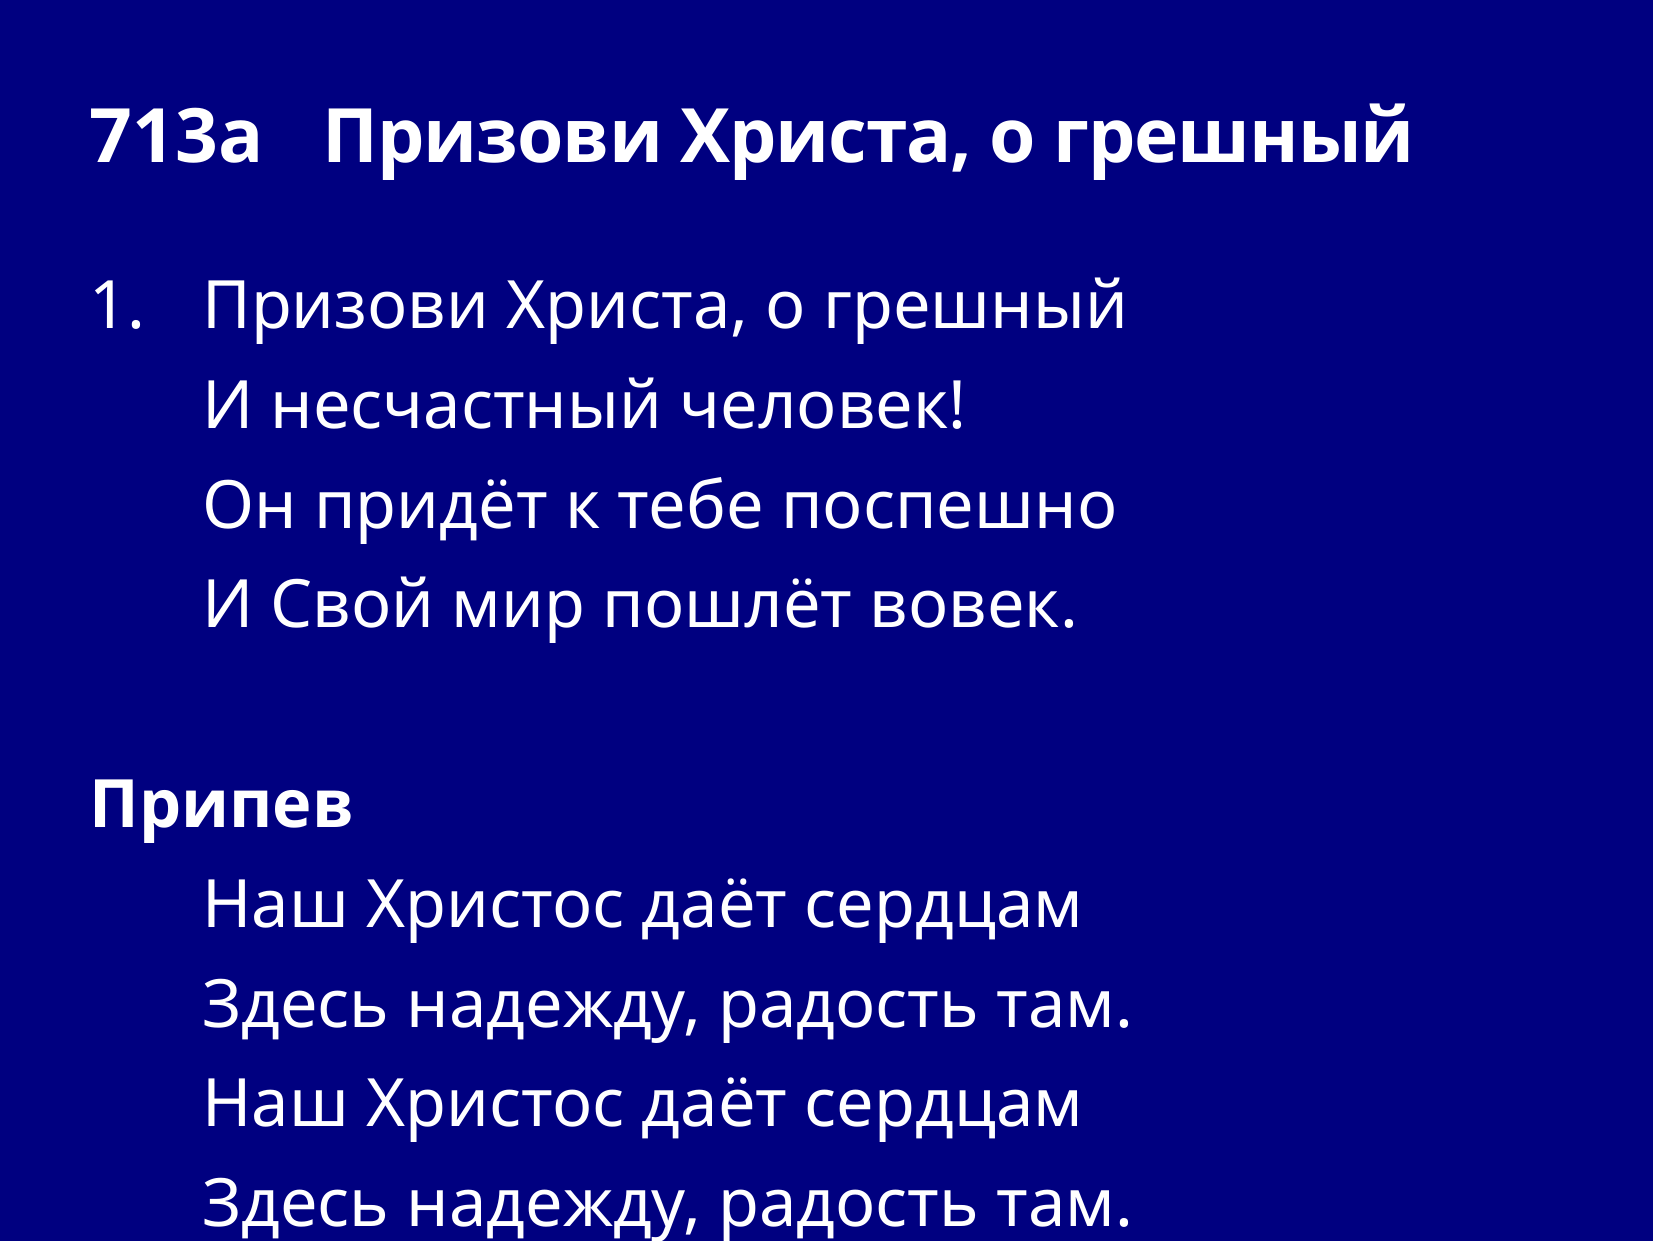

713а Призови Христа, о грешный
1.	Призови Христа, о грешный
	И несчастный человек!
	Он придёт к тебе поспешно
	И Свой мир пошлёт вовек.
Припев
	Наш Христос даёт сердцам
	Здесь надежду, радость там.
	Наш Христос даёт сердцам
	Здесь надежду, радость там.